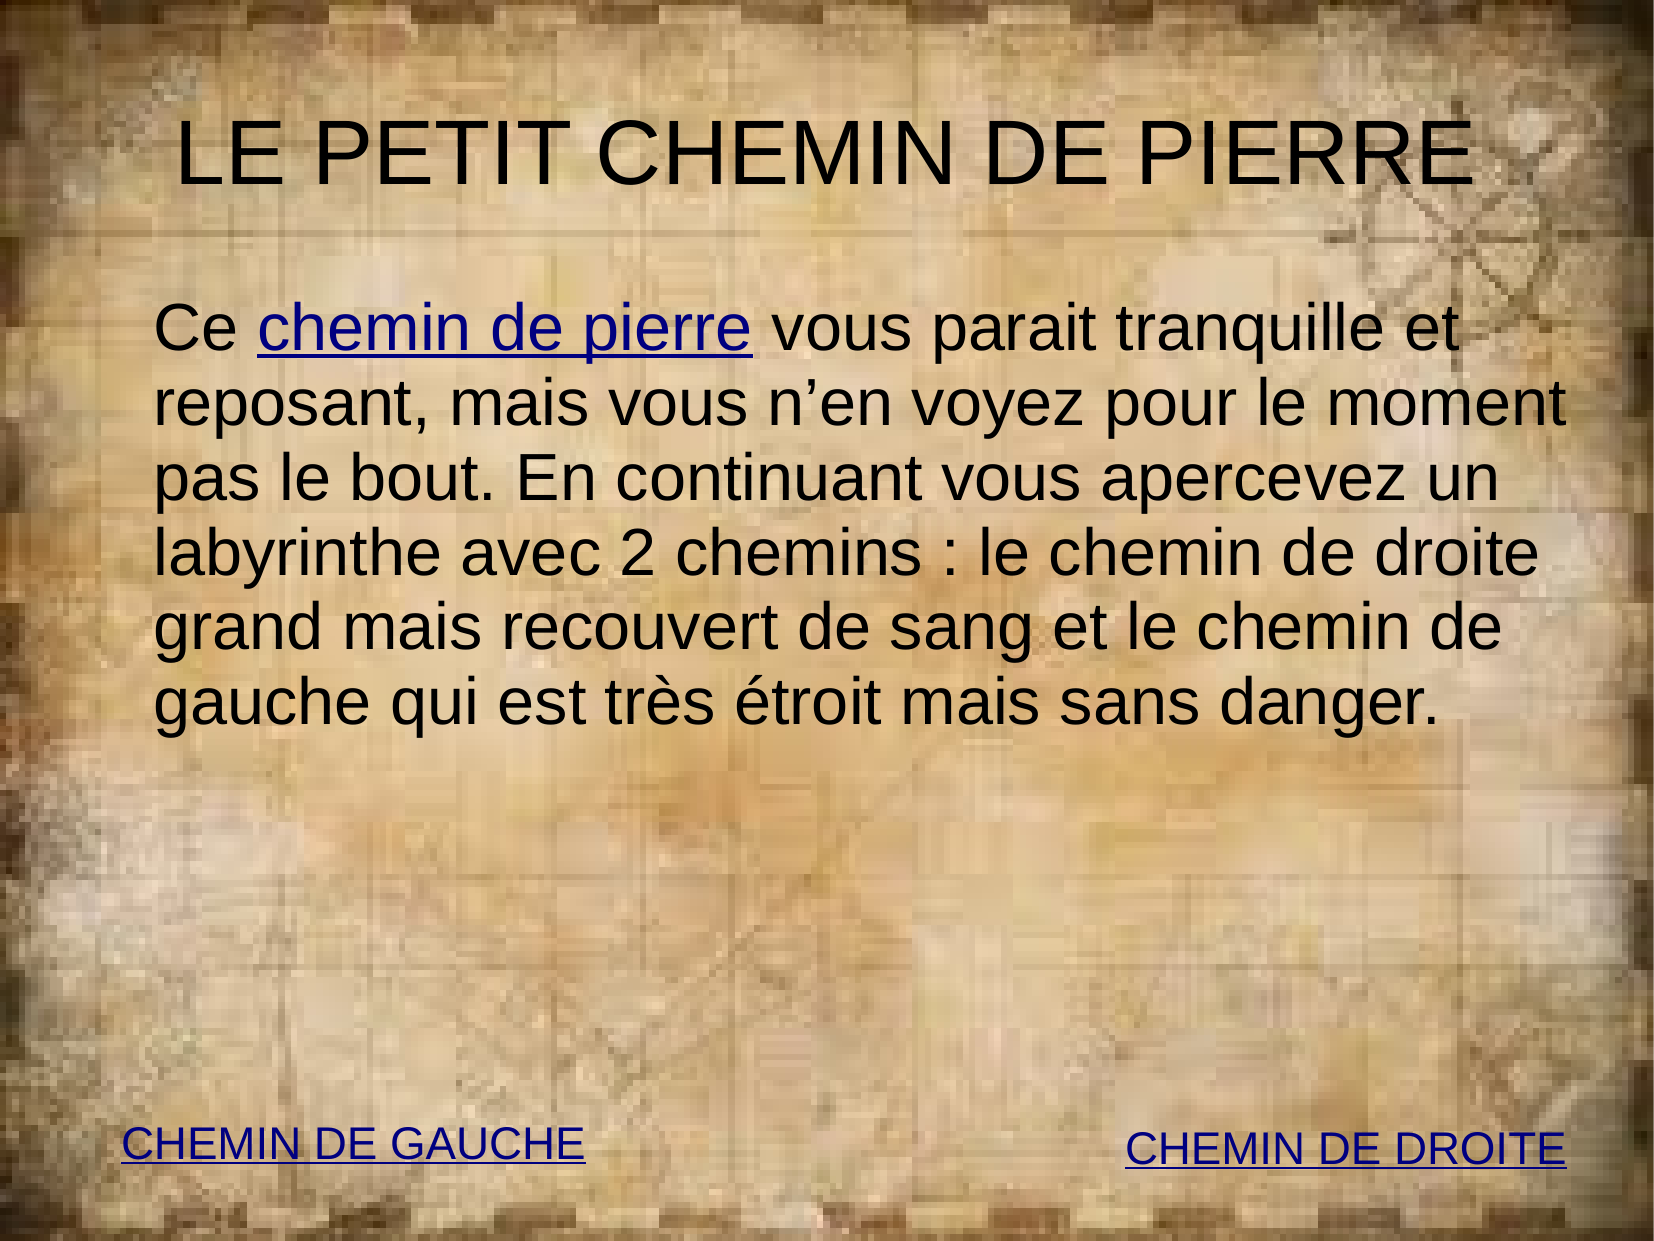

# LE PETIT CHEMIN DE PIERRE
Ce chemin de pierre vous parait tranquille et reposant, mais vous n’en voyez pour le moment pas le bout. En continuant vous apercevez un labyrinthe avec 2 chemins : le chemin de droite grand mais recouvert de sang et le chemin de gauche qui est très étroit mais sans danger.
CHEMIN DE GAUCHE
CHEMIN DE DROITE